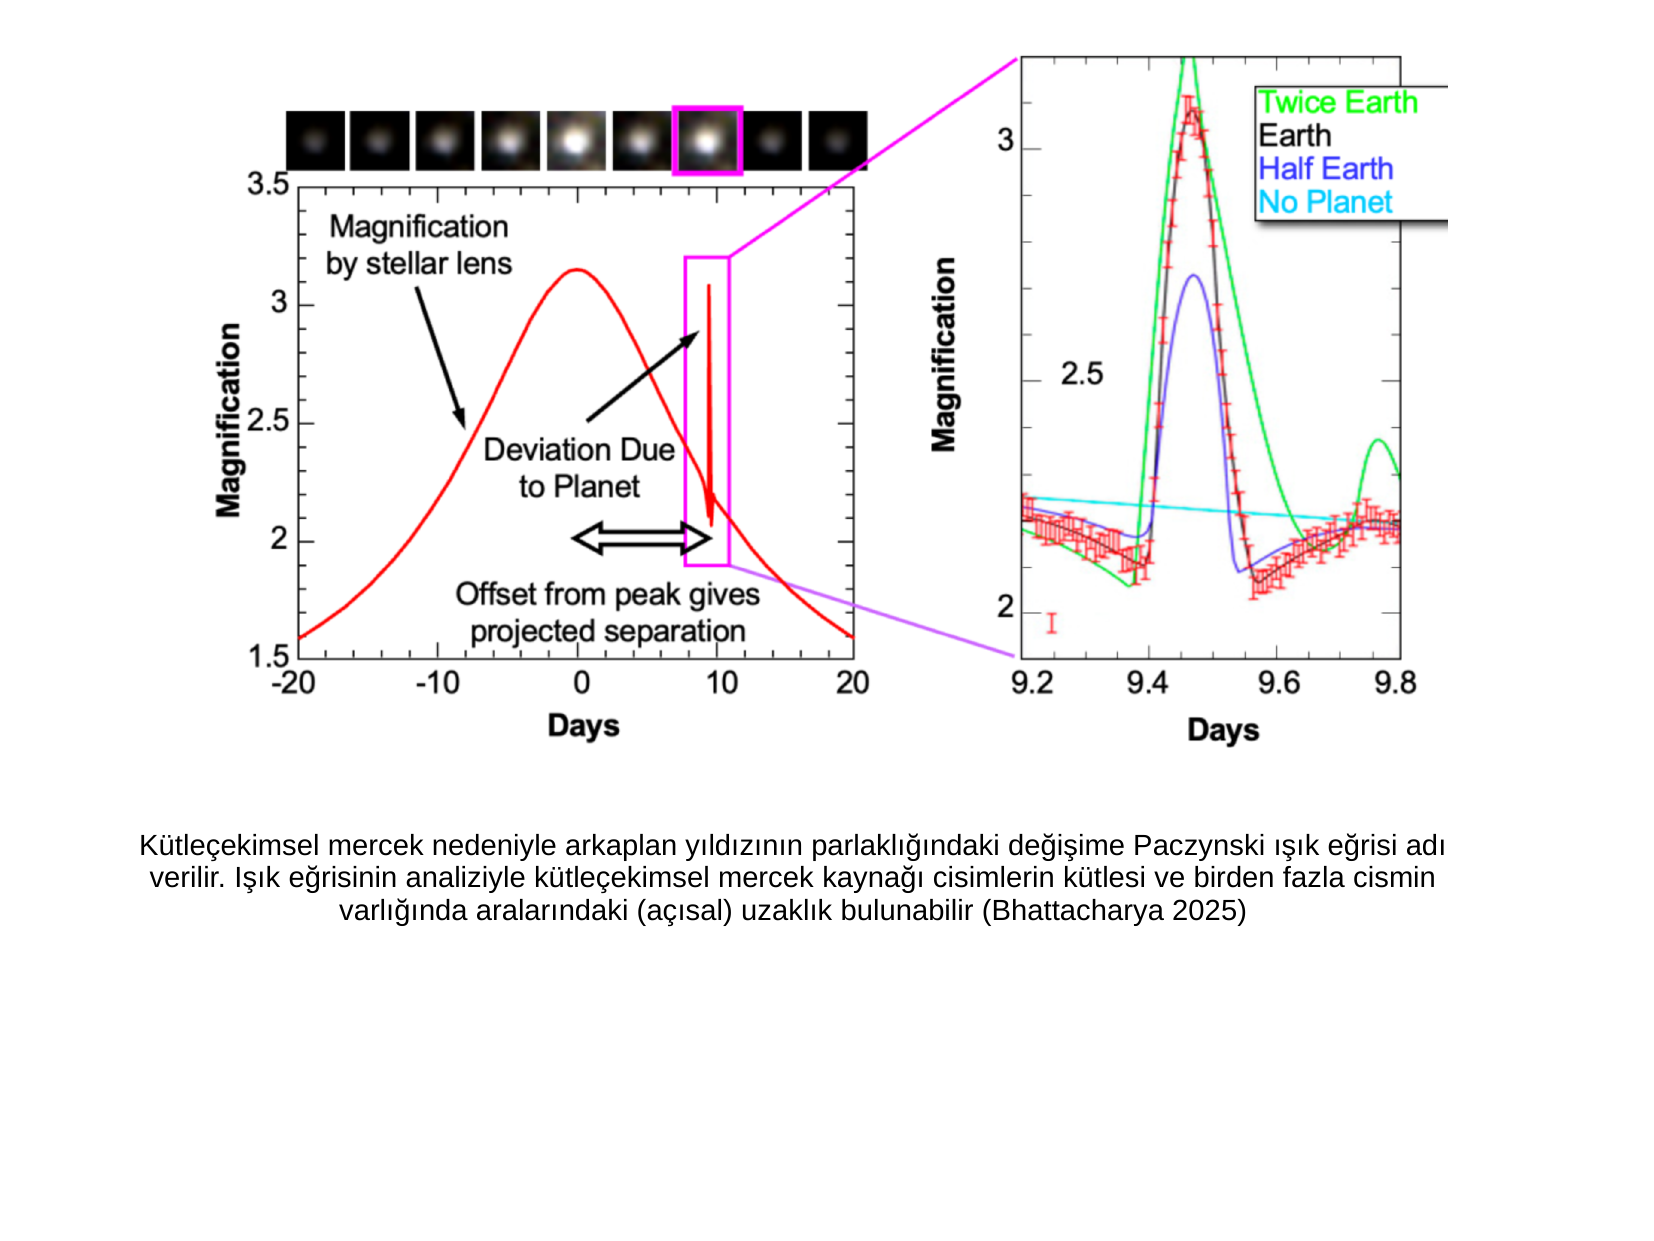

Kütleçekimsel mercek nedeniyle arkaplan yıldızının parlaklığındaki değişime Paczynski ışık eğrisi adı verilir. Işık eğrisinin analiziyle kütleçekimsel mercek kaynağı cisimlerin kütlesi ve birden fazla cismin varlığında aralarındaki (açısal) uzaklık bulunabilir (Bhattacharya 2025)